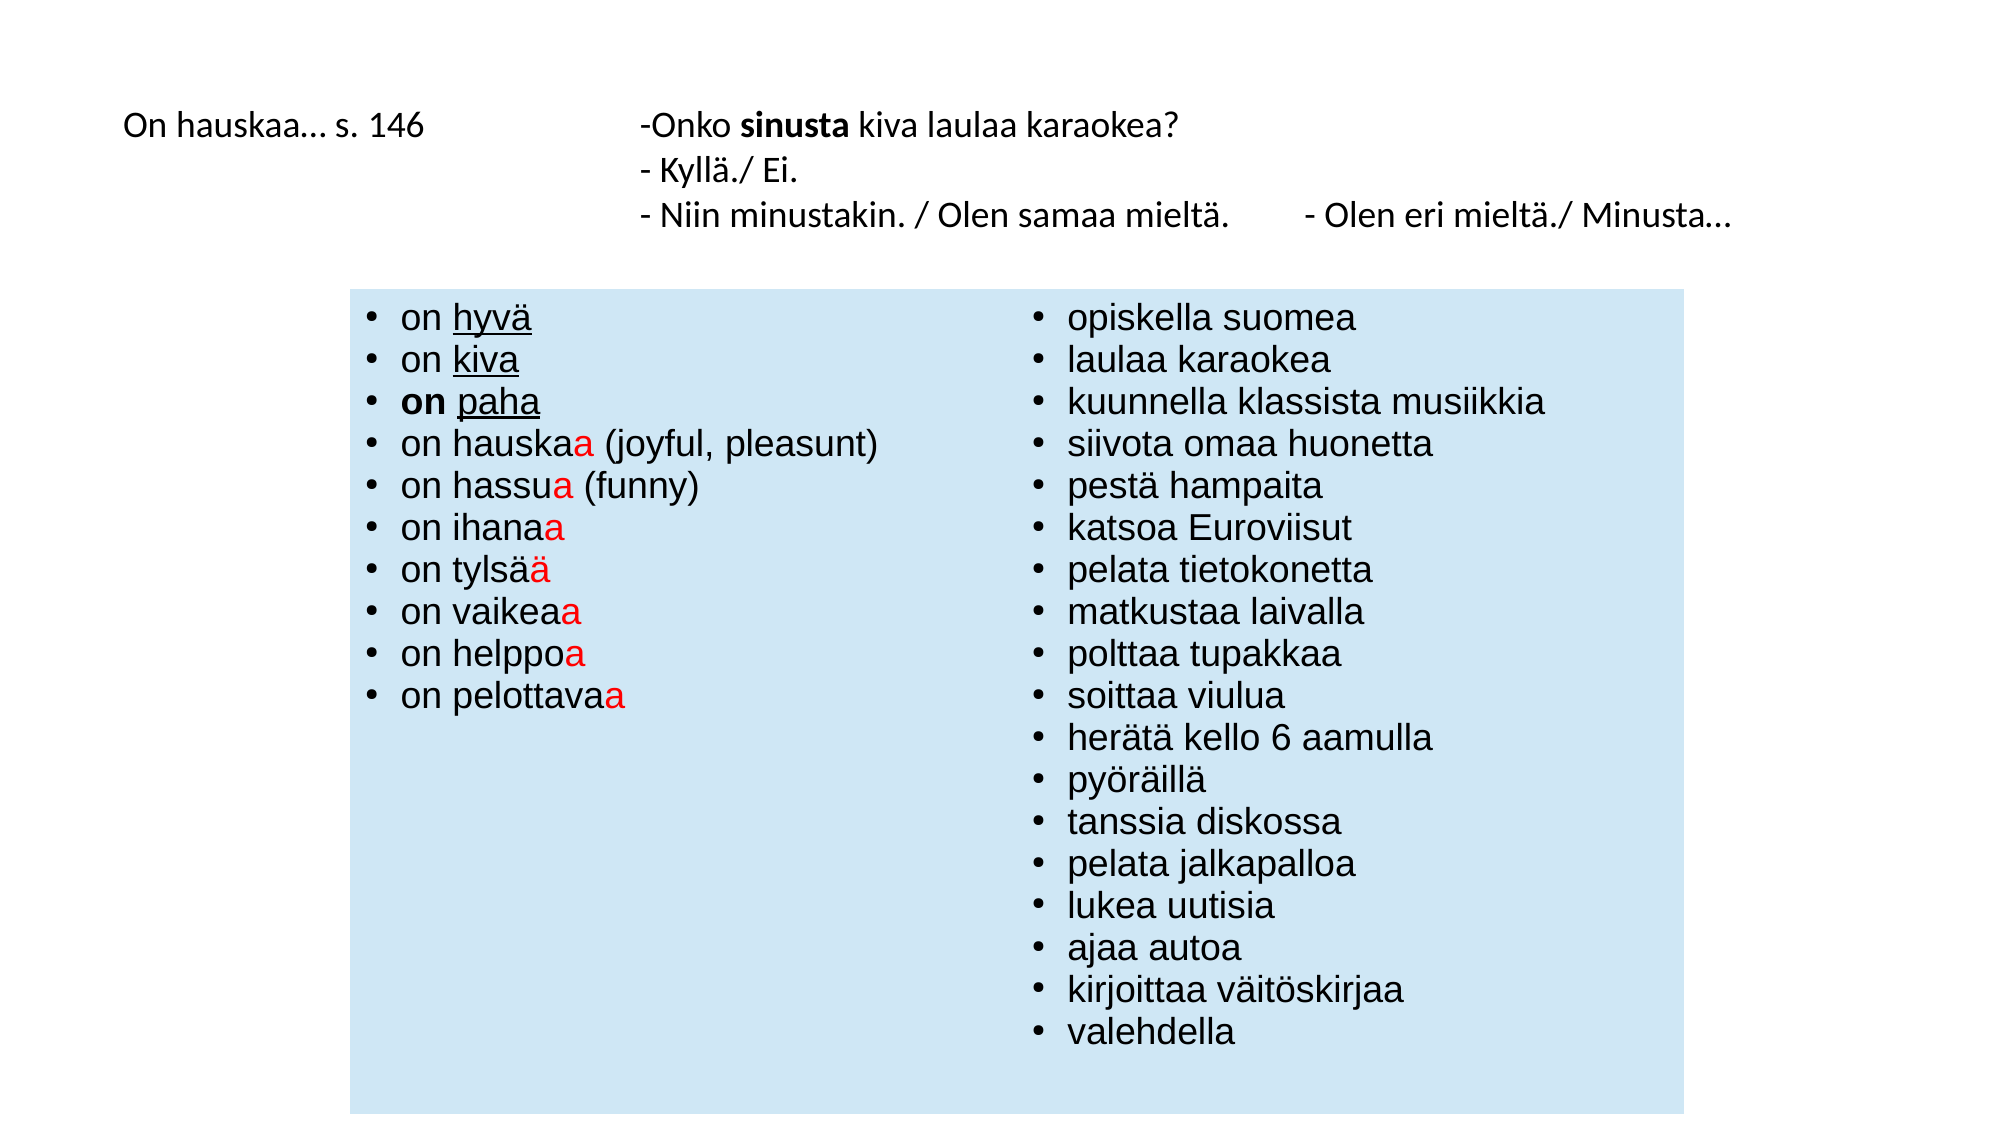

On hauskaa… s. 146			-Onko sinusta kiva laulaa karaokea?
							- Kyllä./ Ei.
							- Niin minustakin. / Olen samaa mieltä.	- Olen eri mieltä./ Minusta…
| on hyvä on kiva on paha on hauskaa (joyful, pleasunt) on hassua (funny) on ihanaa on tylsää on vaikeaa on helppoa on pelottavaa | opiskella suomea laulaa karaokea kuunnella klassista musiikkia siivota omaa huonetta pestä hampaita katsoa Euroviisut pelata tietokonetta matkustaa laivalla polttaa tupakkaa soittaa viulua herätä kello 6 aamulla pyöräillä tanssia diskossa pelata jalkapalloa lukea uutisia ajaa autoa kirjoittaa väitöskirjaa valehdella |
| --- | --- |